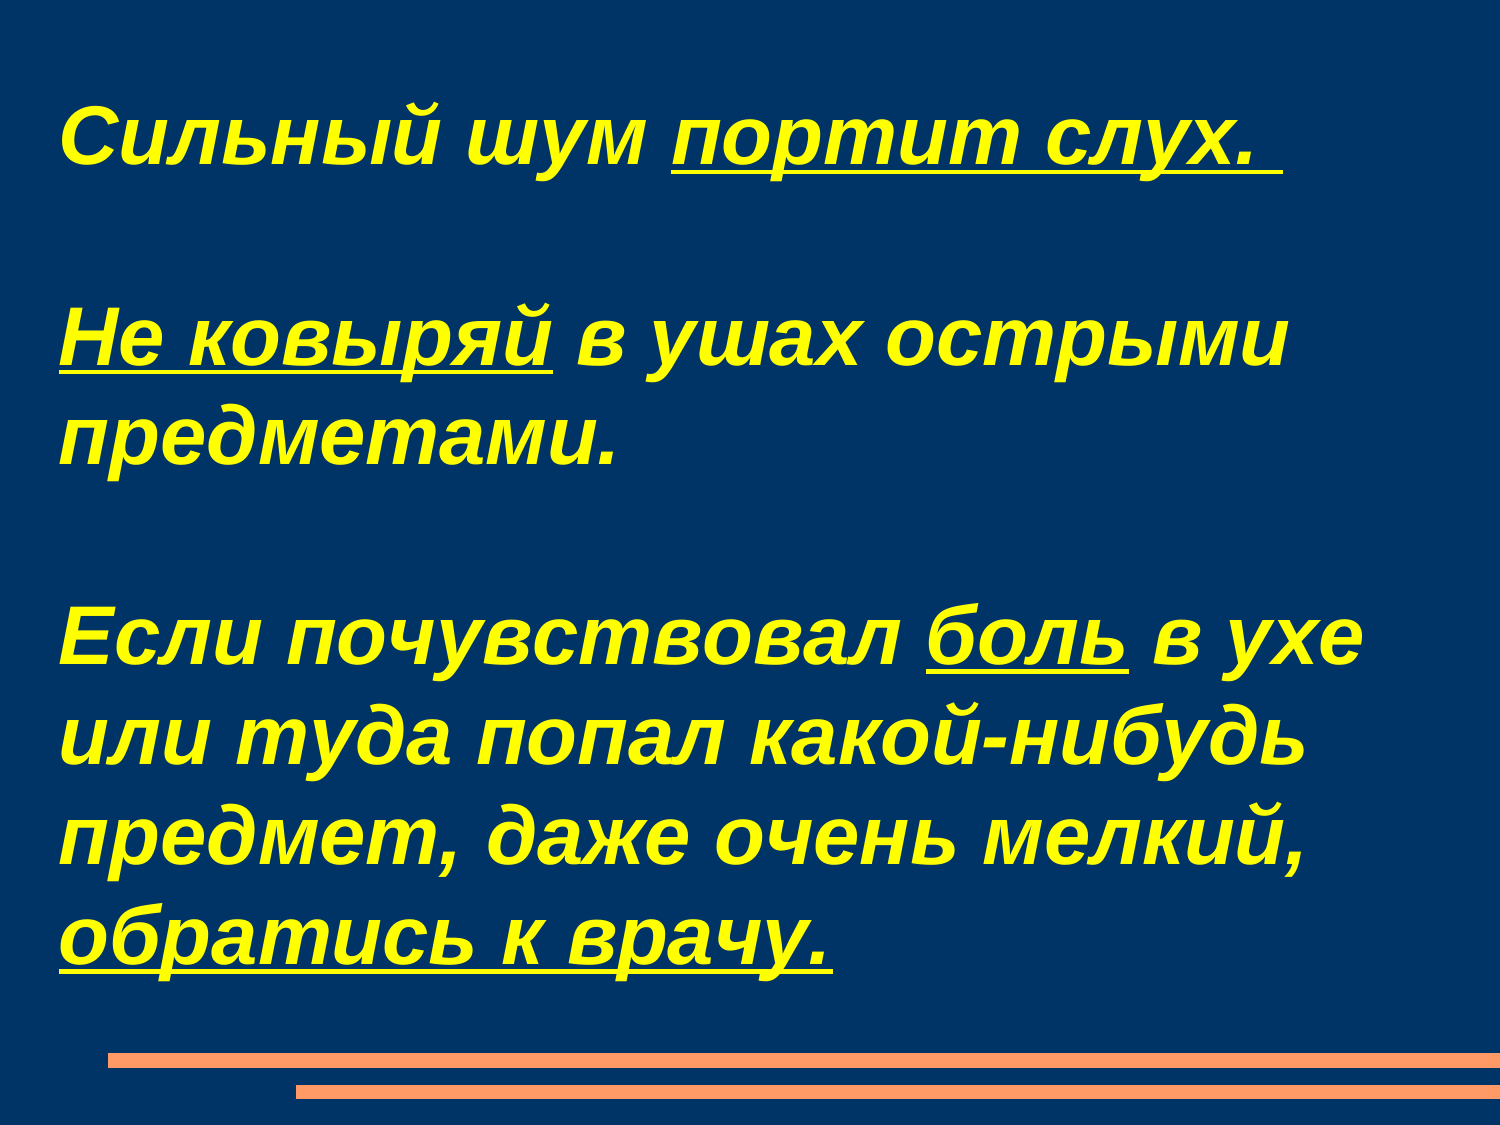

# Сильный шум портит слух. Не ковыряй в ушах острыми предметами. Если почувствовал боль в ухе или туда попал какой-нибудь предмет, даже очень мелкий, обратись к врачу.